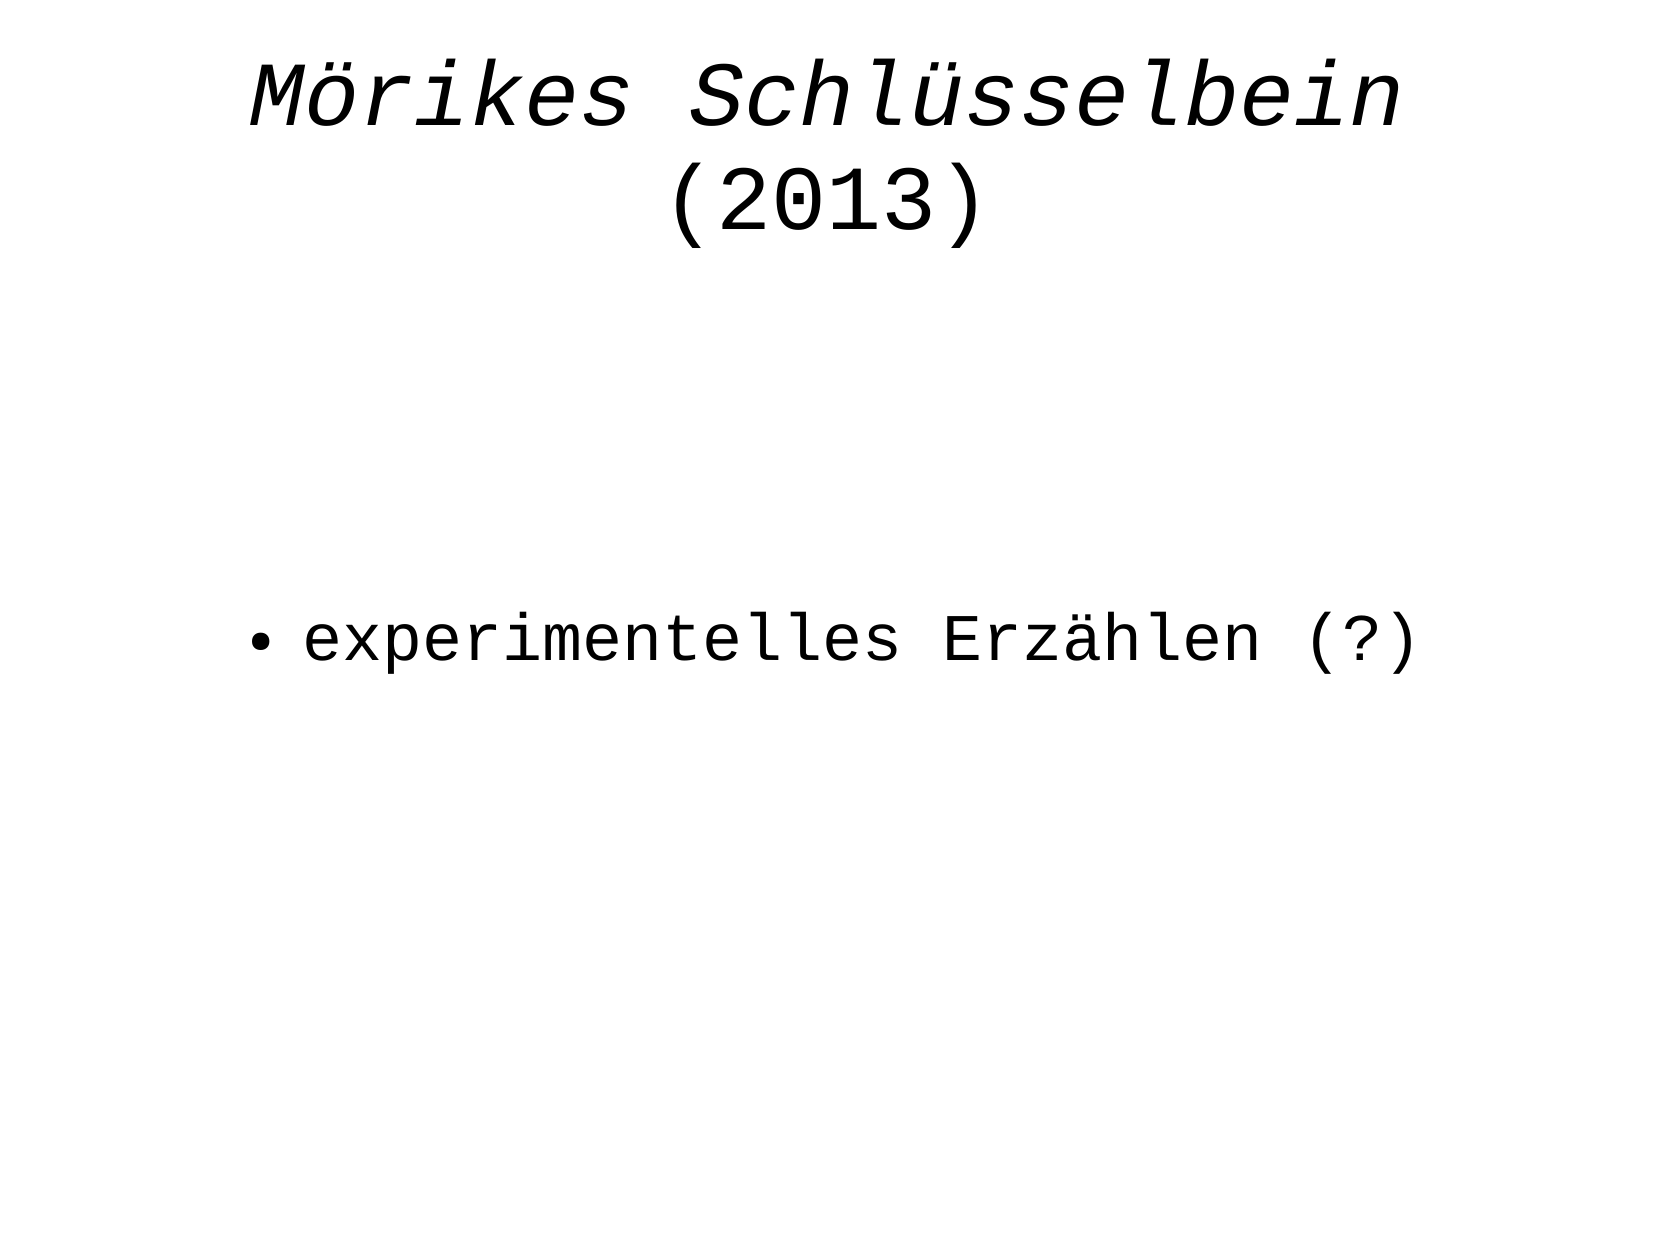

# Mörikes Schlüsselbein (2013)
experimentelles Erzählen (?)